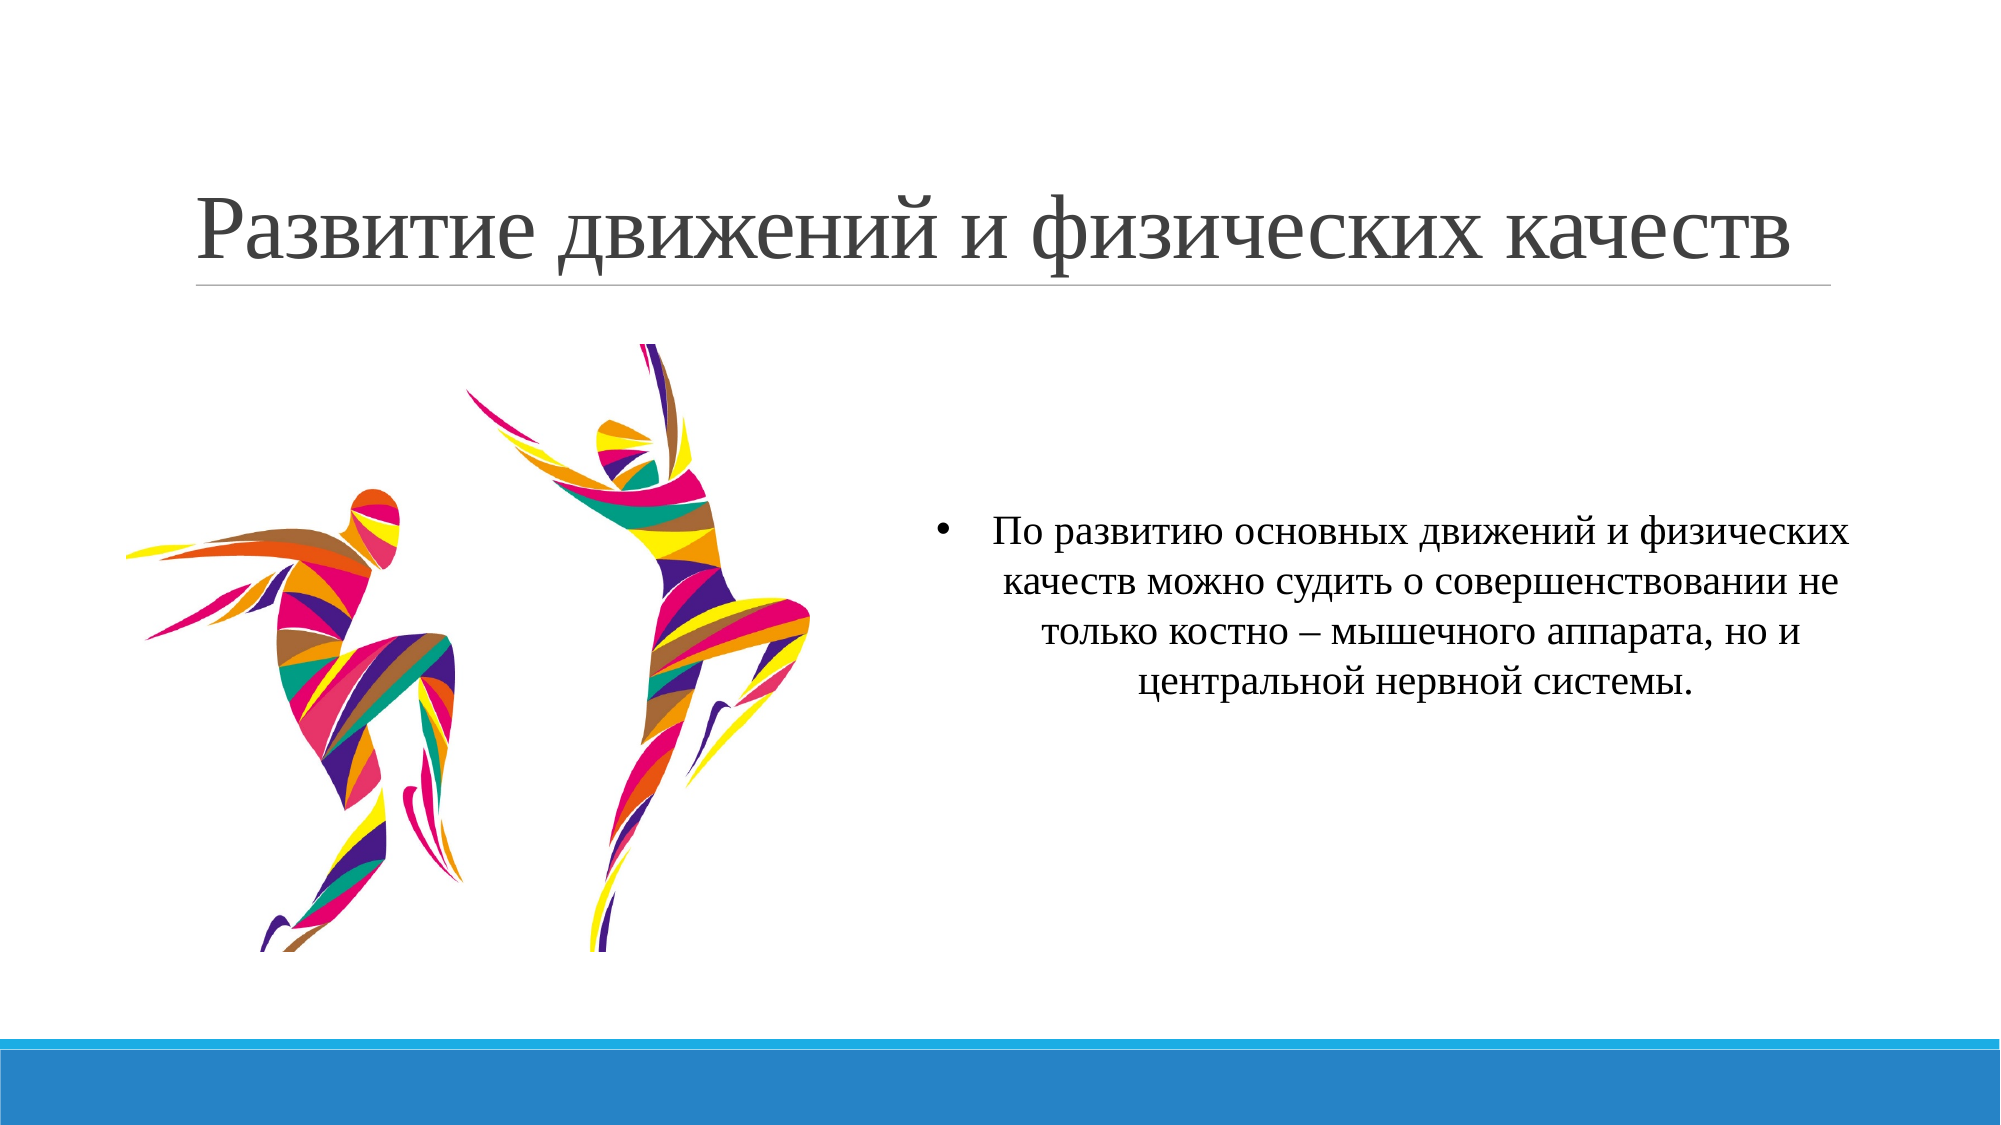

# Развитие движений и физических качеств
По развитию основных движений и физических качеств можно судить о совершенствовании не только костно – мышечного аппарата, но и центральной нервной системы.